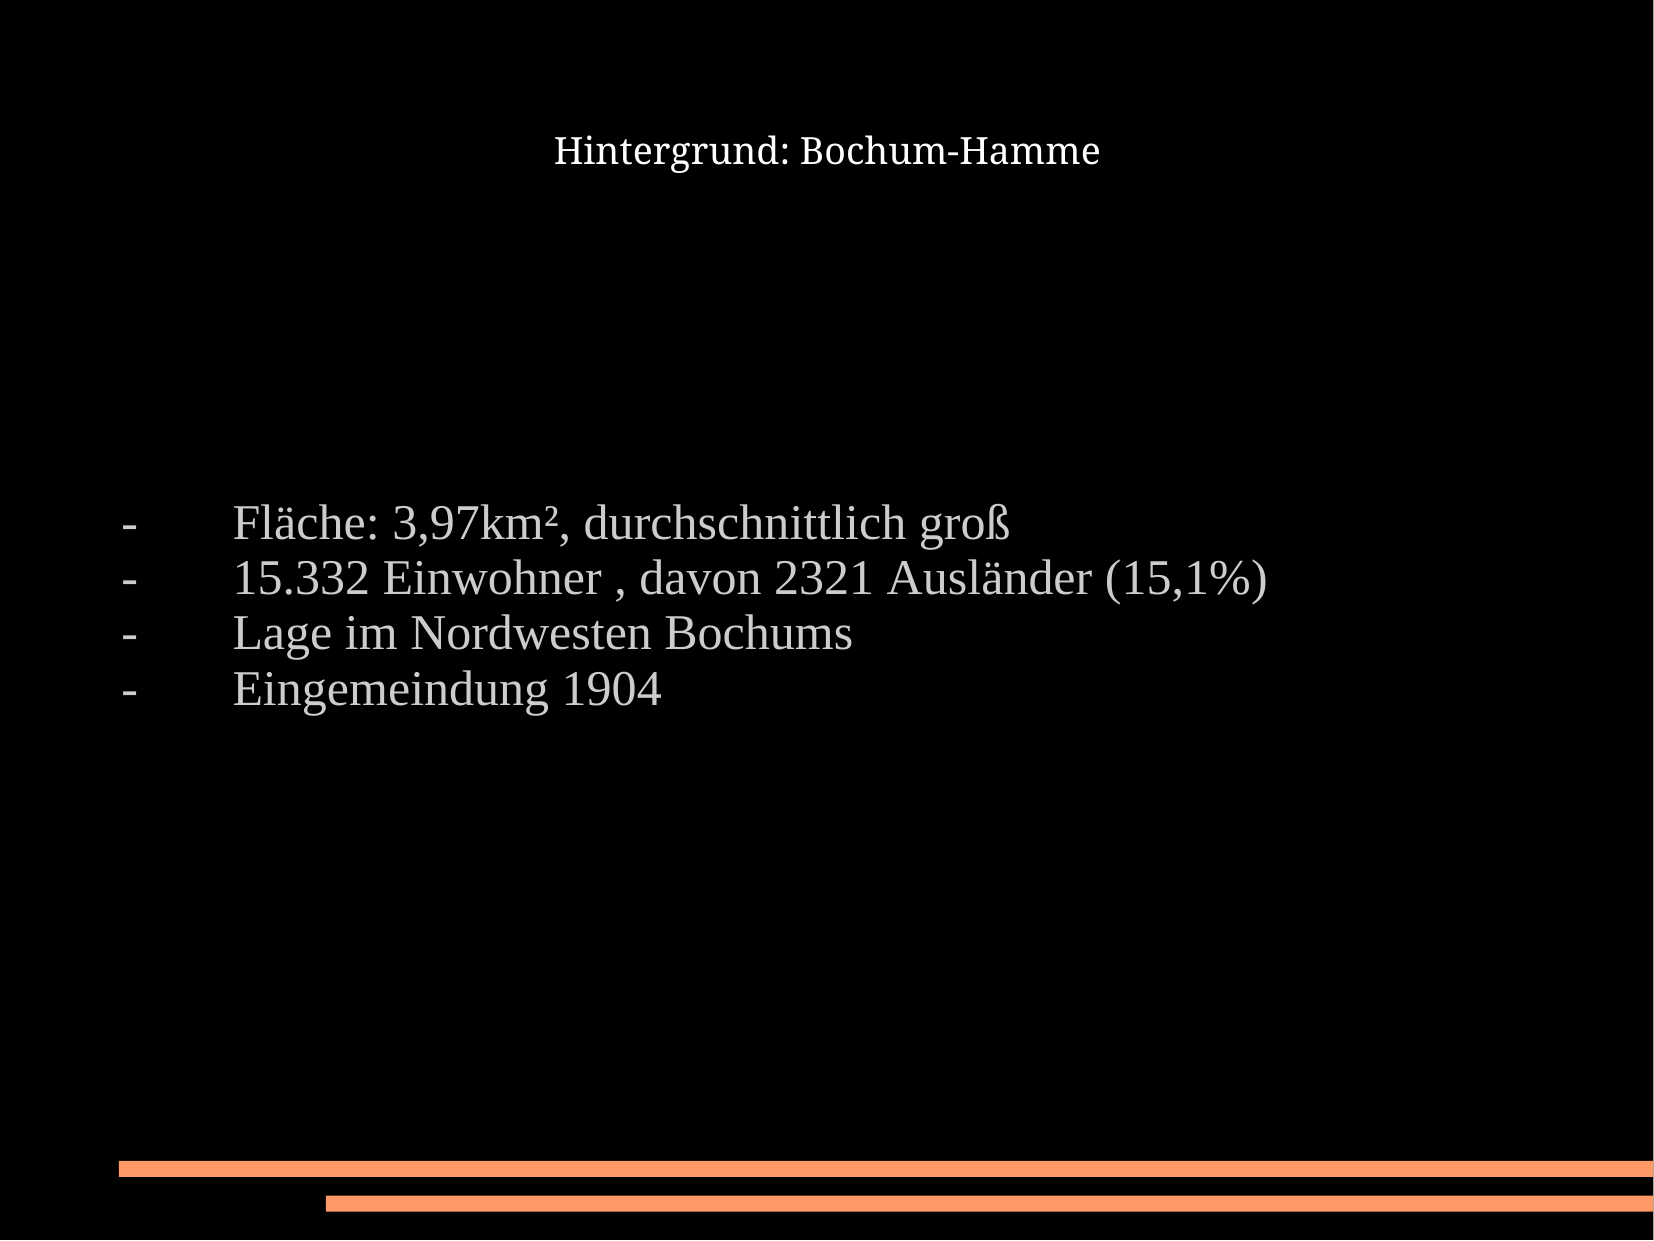

# Hintergrund: Bochum-Hamme
-	Fläche: 3,97km², durchschnittlich groß
- 	15.332 Einwohner , davon 2321 Ausländer (15,1%)
- 	Lage im Nordwesten Bochums
- 	Eingemeindung 1904